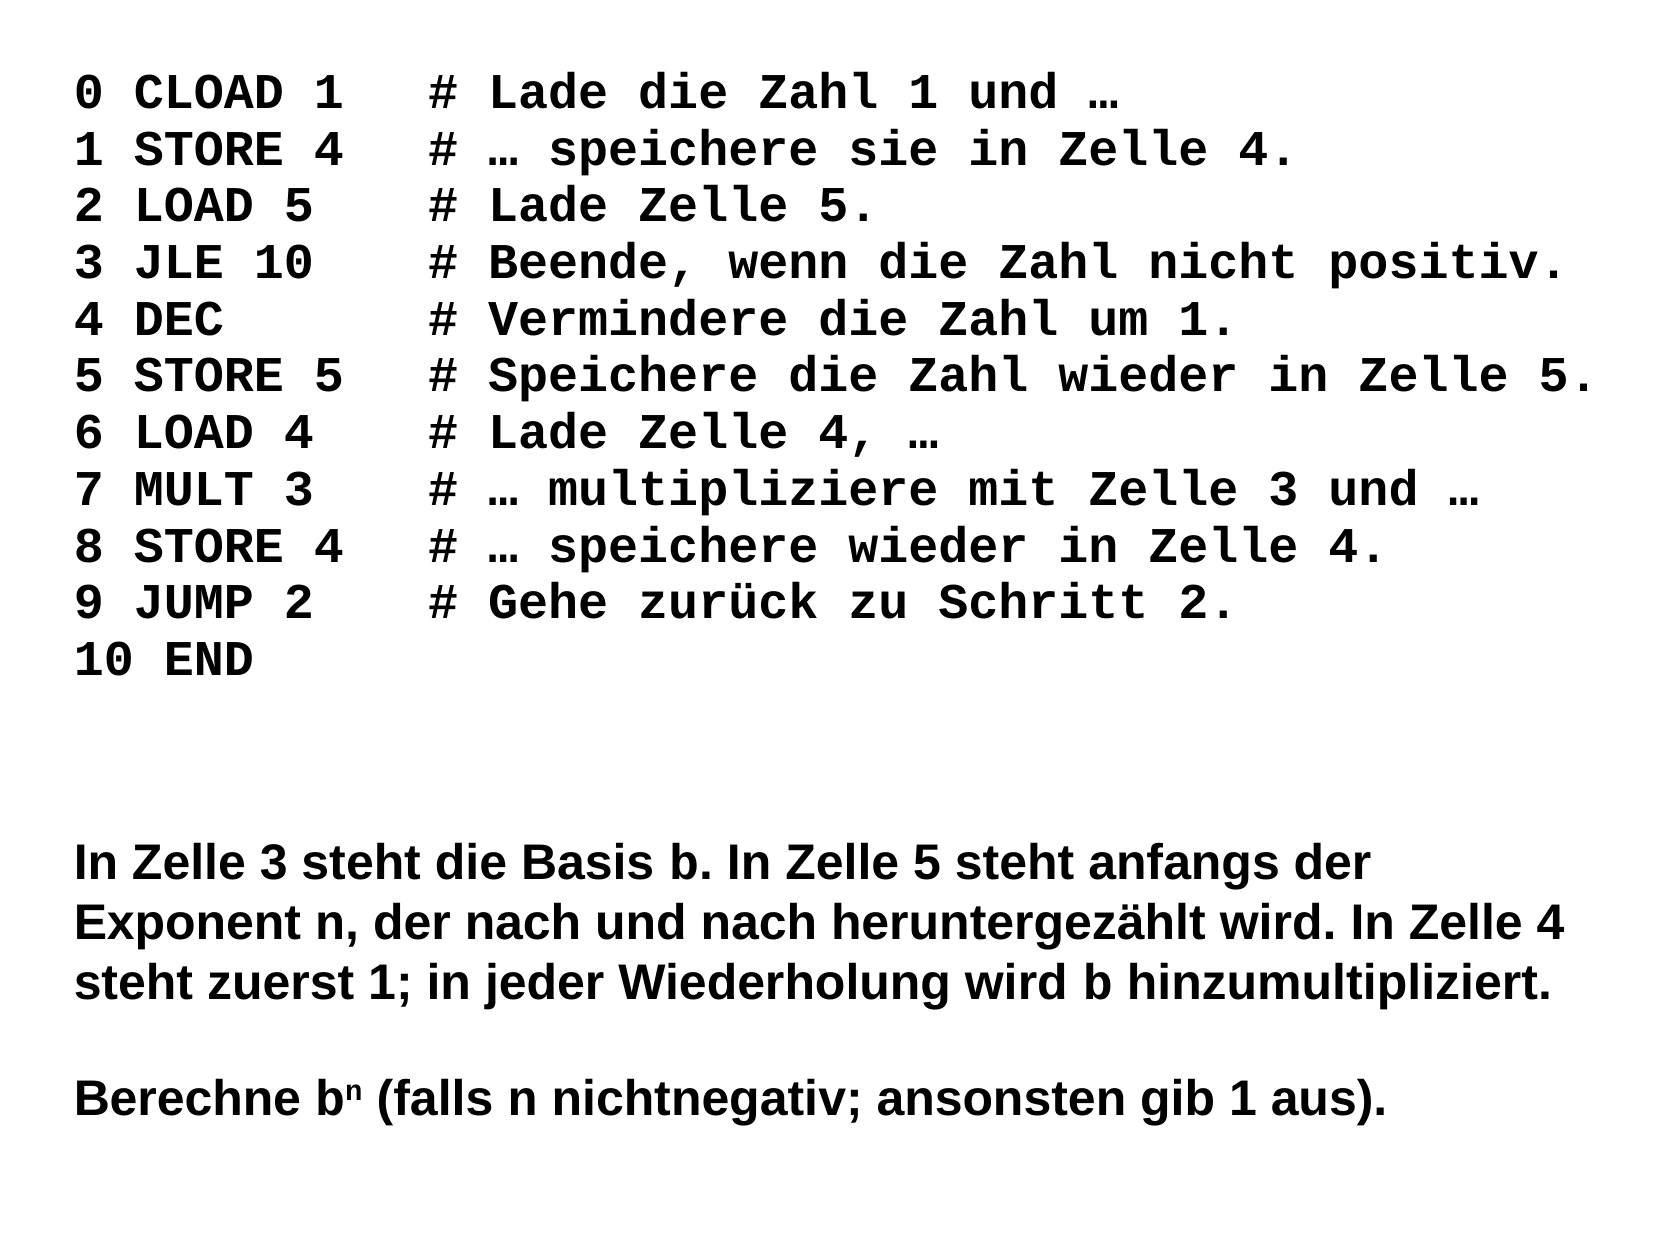

0 CLOAD 1
1 STORE 4
2 LOAD 5
3 JLE 10
4 DEC
5 STORE 5
6 LOAD 4
7 MULT 3
8 STORE 4
9 JUMP 2
10 END
# Lade die Zahl 1 und …
# … speichere sie in Zelle 4.
# Lade Zelle 5.
# Beende, wenn die Zahl nicht positiv.
# Vermindere die Zahl um 1.
# Speichere die Zahl wieder in Zelle 5.
# Lade Zelle 4, …
# … multipliziere mit Zelle 3 und …
# … speichere wieder in Zelle 4.
# Gehe zurück zu Schritt 2.
In Zelle 3 steht die Basis b. In Zelle 5 steht anfangs der Exponent n, der nach und nach heruntergezählt wird. In Zelle 4 steht zuerst 1; in jeder Wiederholung wird b hinzumultipliziert.
Berechne bn (falls n nichtnegativ; ansonsten gib 1 aus).